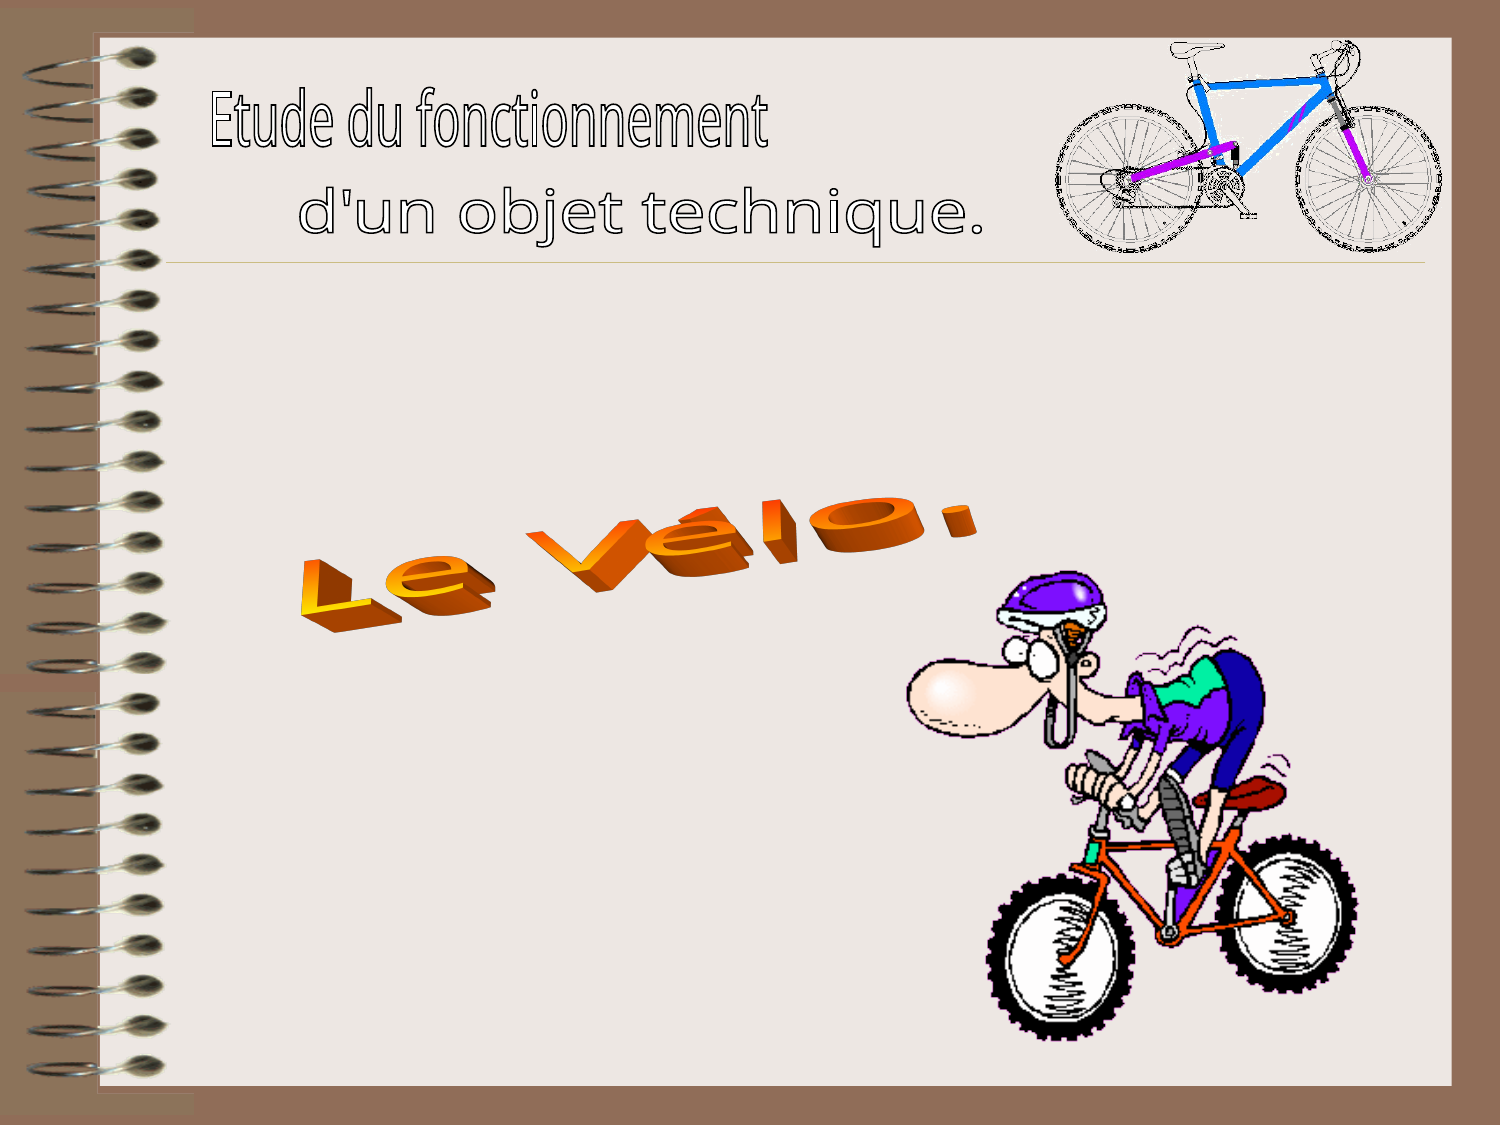

Etude du fonctionnement
d'un objet technique.
Le Vélo.